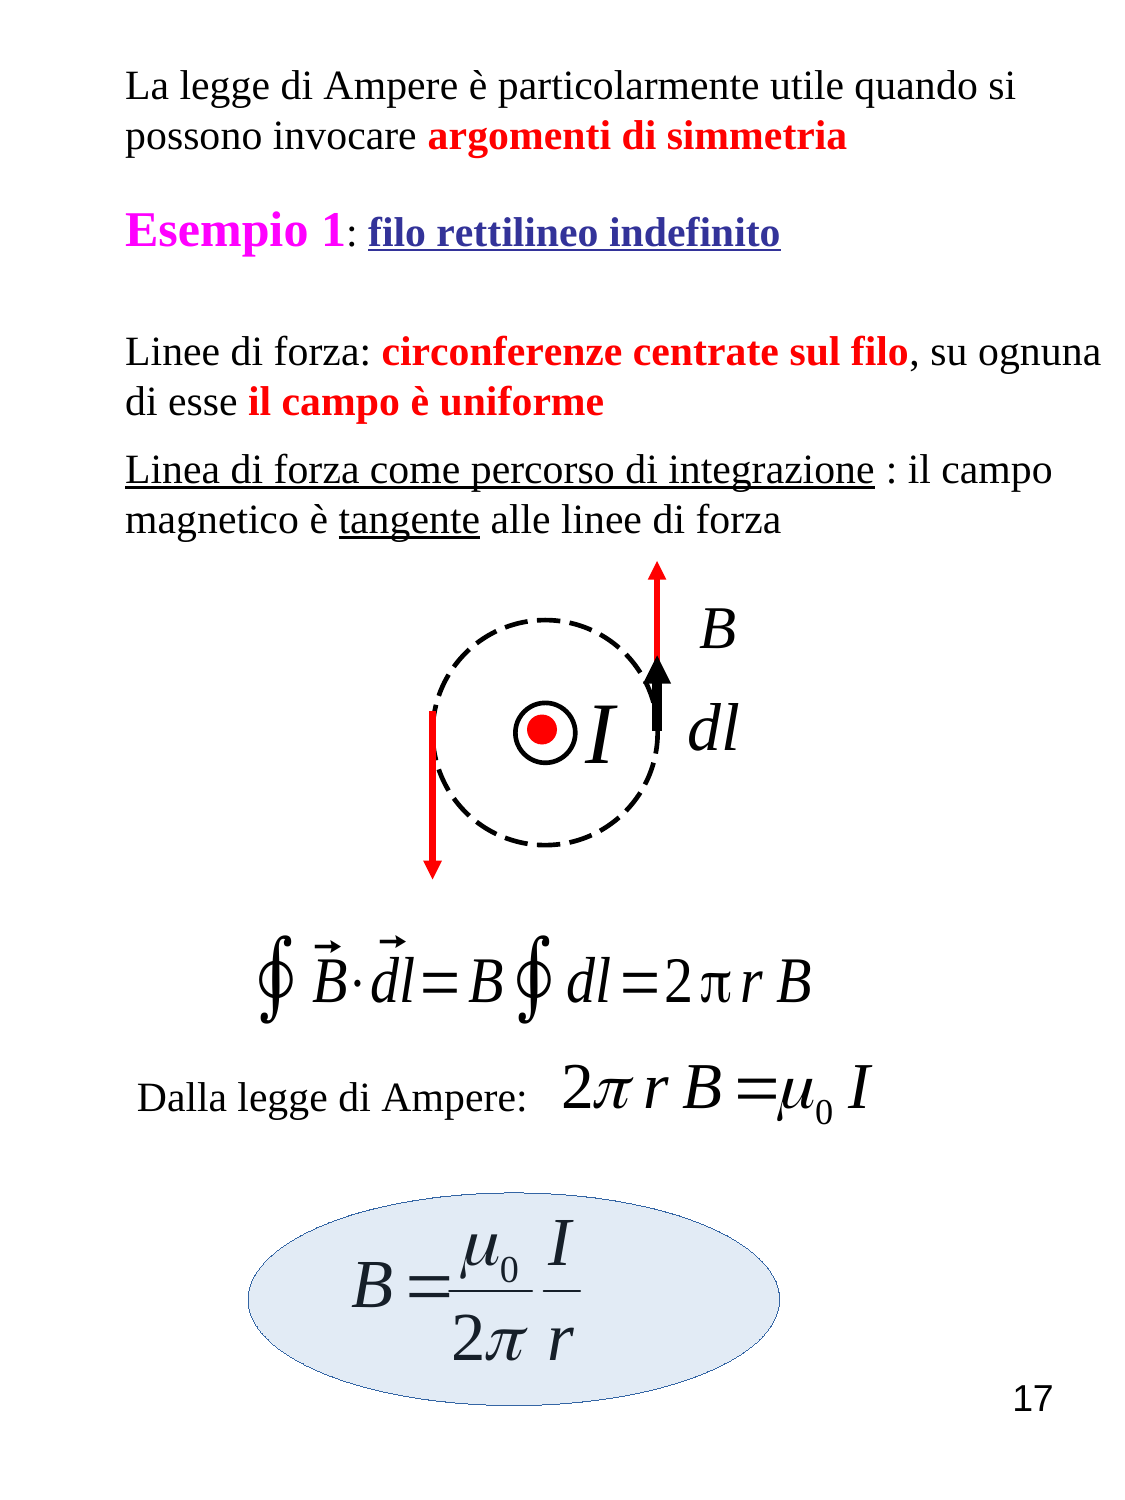

La legge di Ampere è particolarmente utile quando si
possono invocare argomenti di simmetria
Esempio 1: filo rettilineo indefinito
Linee di forza: circonferenze centrate sul filo, su ognuna
di esse il campo è uniforme
Linea di forza come percorso di integrazione : il campo
magnetico è tangente alle linee di forza
Dalla legge di Ampere:
P15 Magnetismo
17